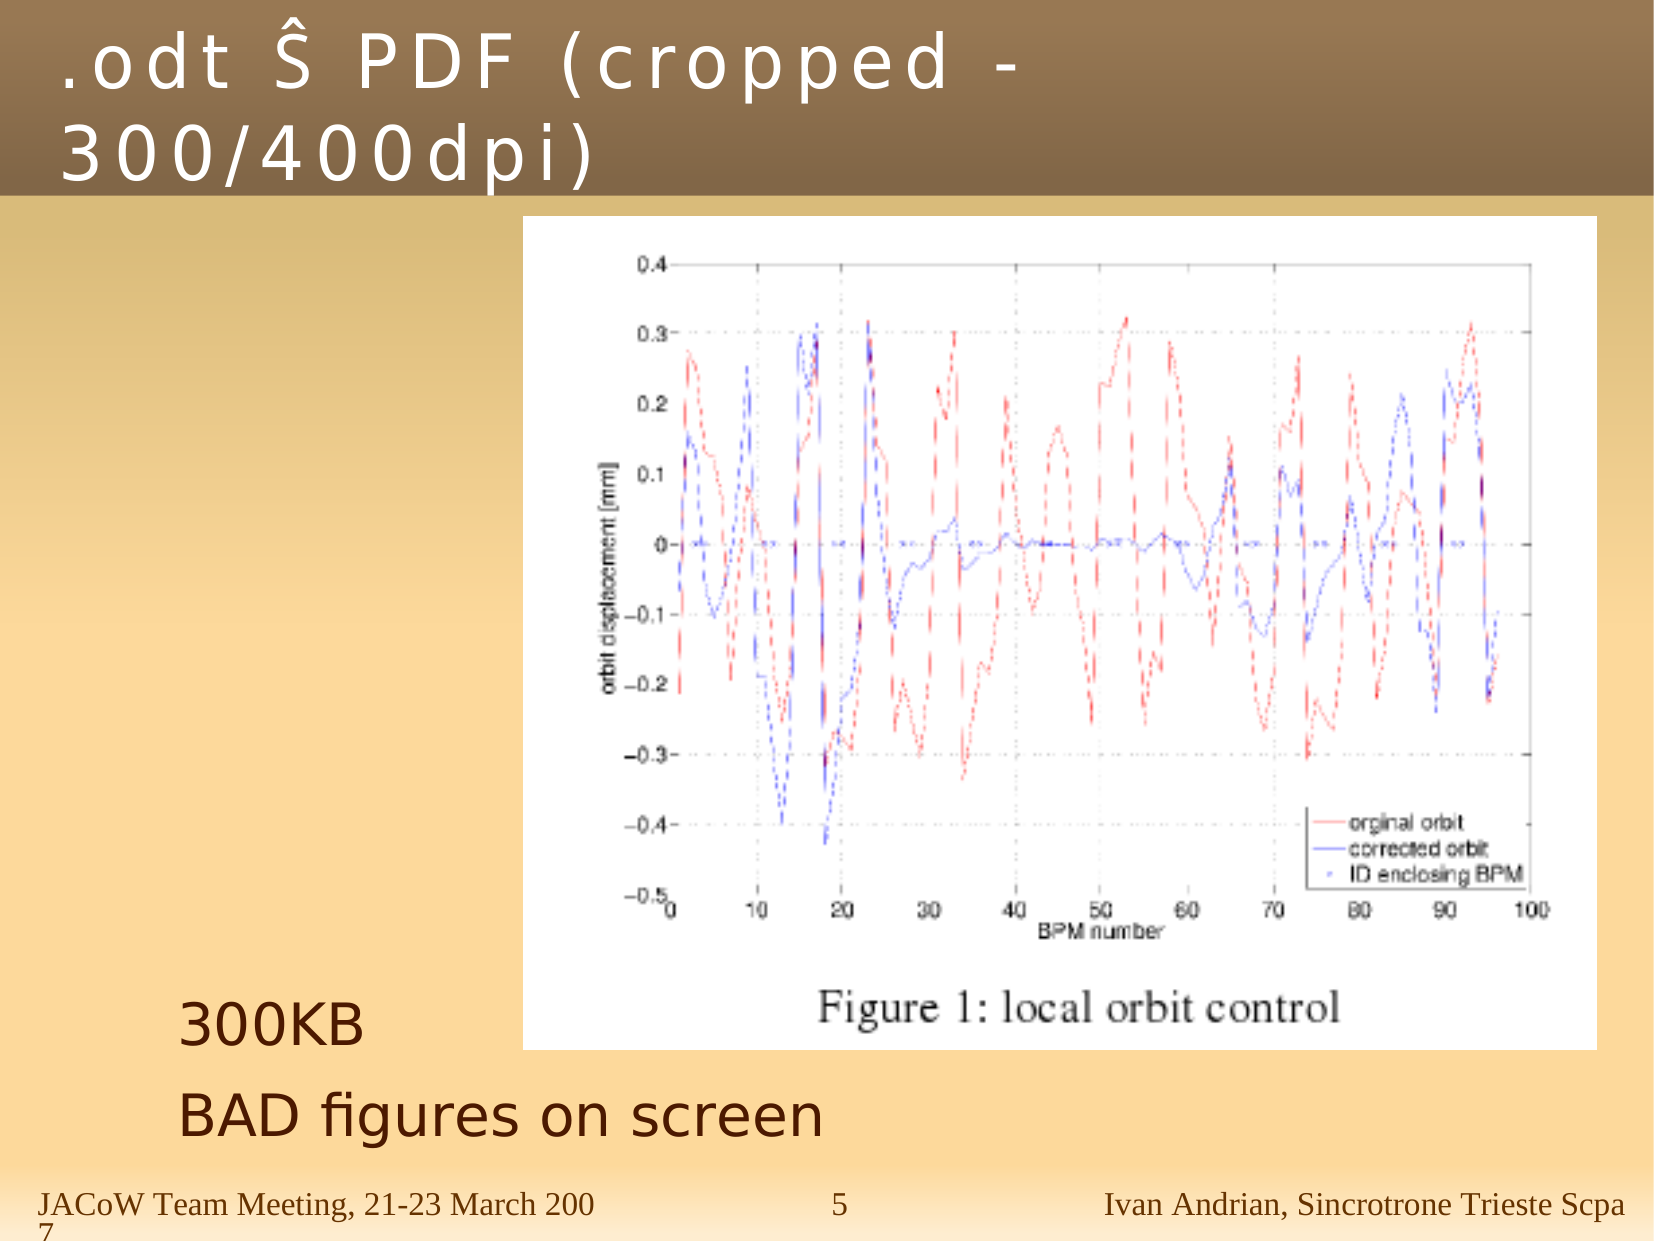

# .odt Ŝ PDF (cropped - 300/400dpi)
300KB
BAD figures on screen
JACoW Team Meeting, 21-23 March 2007
5
Ivan Andrian, Sincrotrone Trieste Scpa